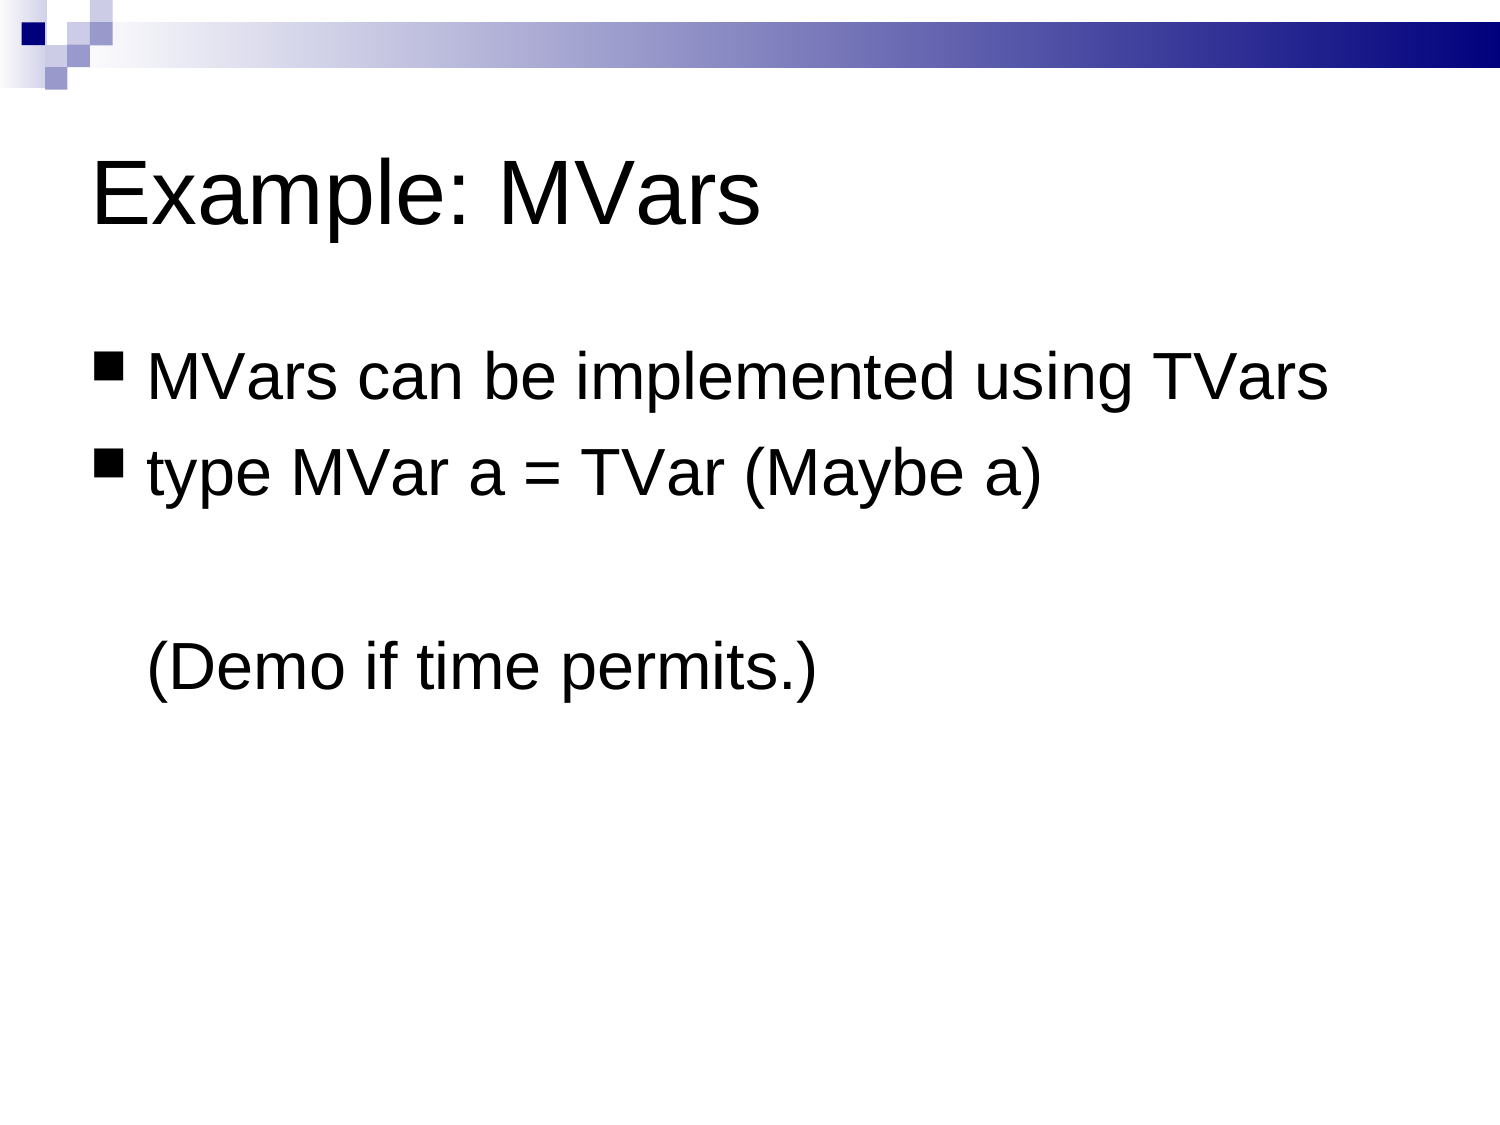

# Example: MVars
MVars can be implemented using TVars
type MVar a = TVar (Maybe a)
(Demo if time permits.)